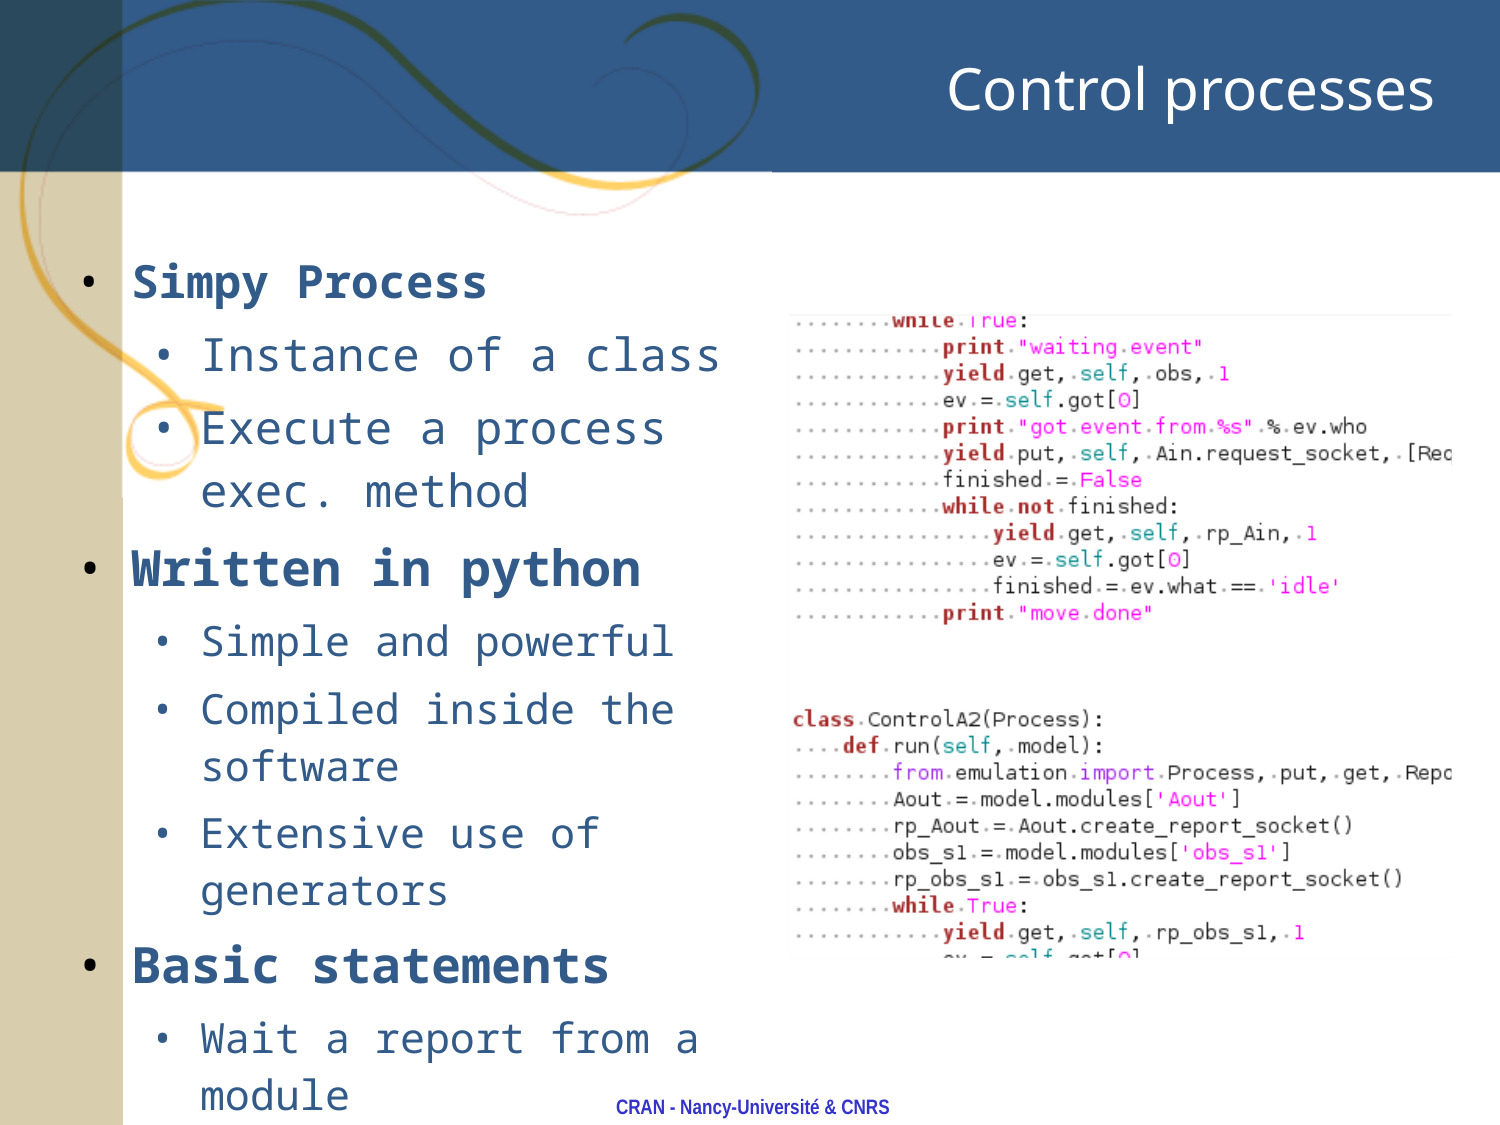

# Control processes
Simpy Process
Instance of a class
Execute a process exec. method
Written in python
Simple and powerful
Compiled inside the software
Extensive use of generators
Basic statements
Wait a report from a module
Send a request to a module